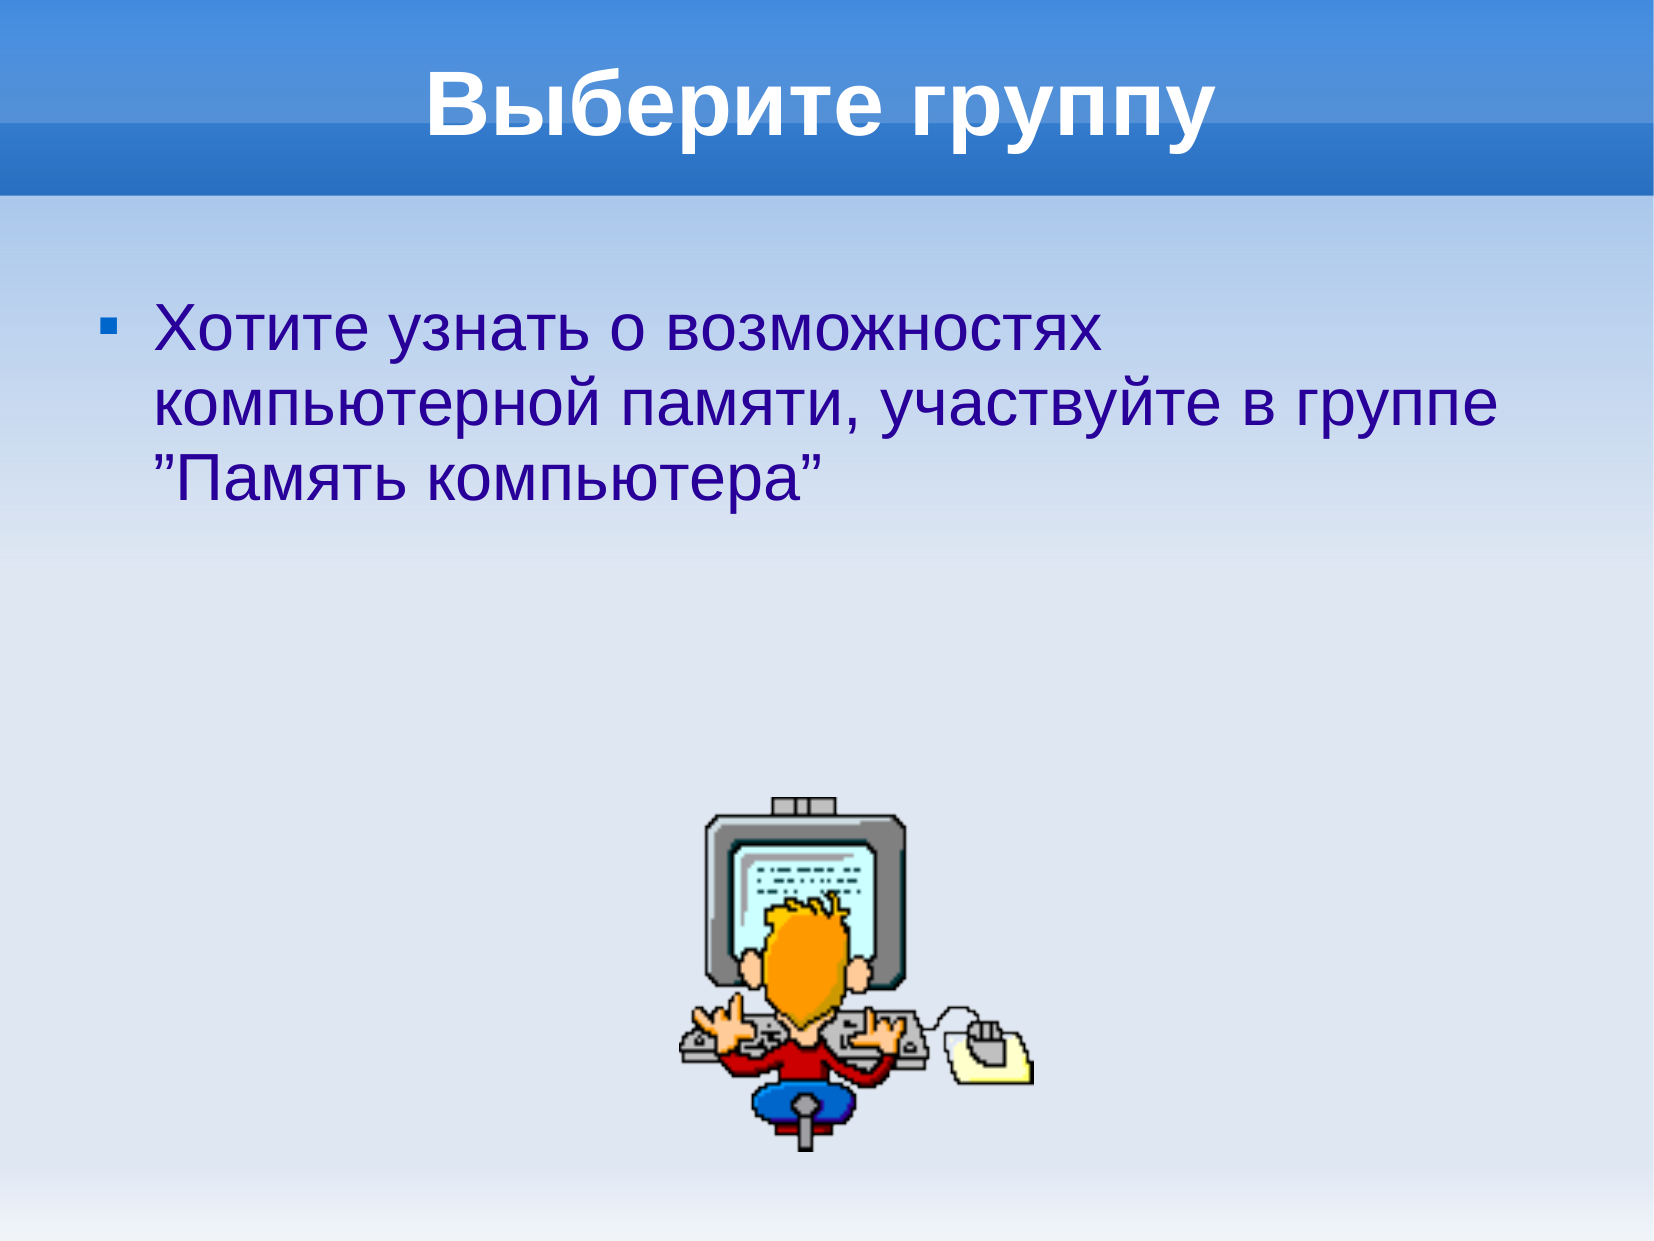

# Выберите группу
Хотите узнать о возможностях компьютерной памяти, участвуйте в группе ”Память компьютера”